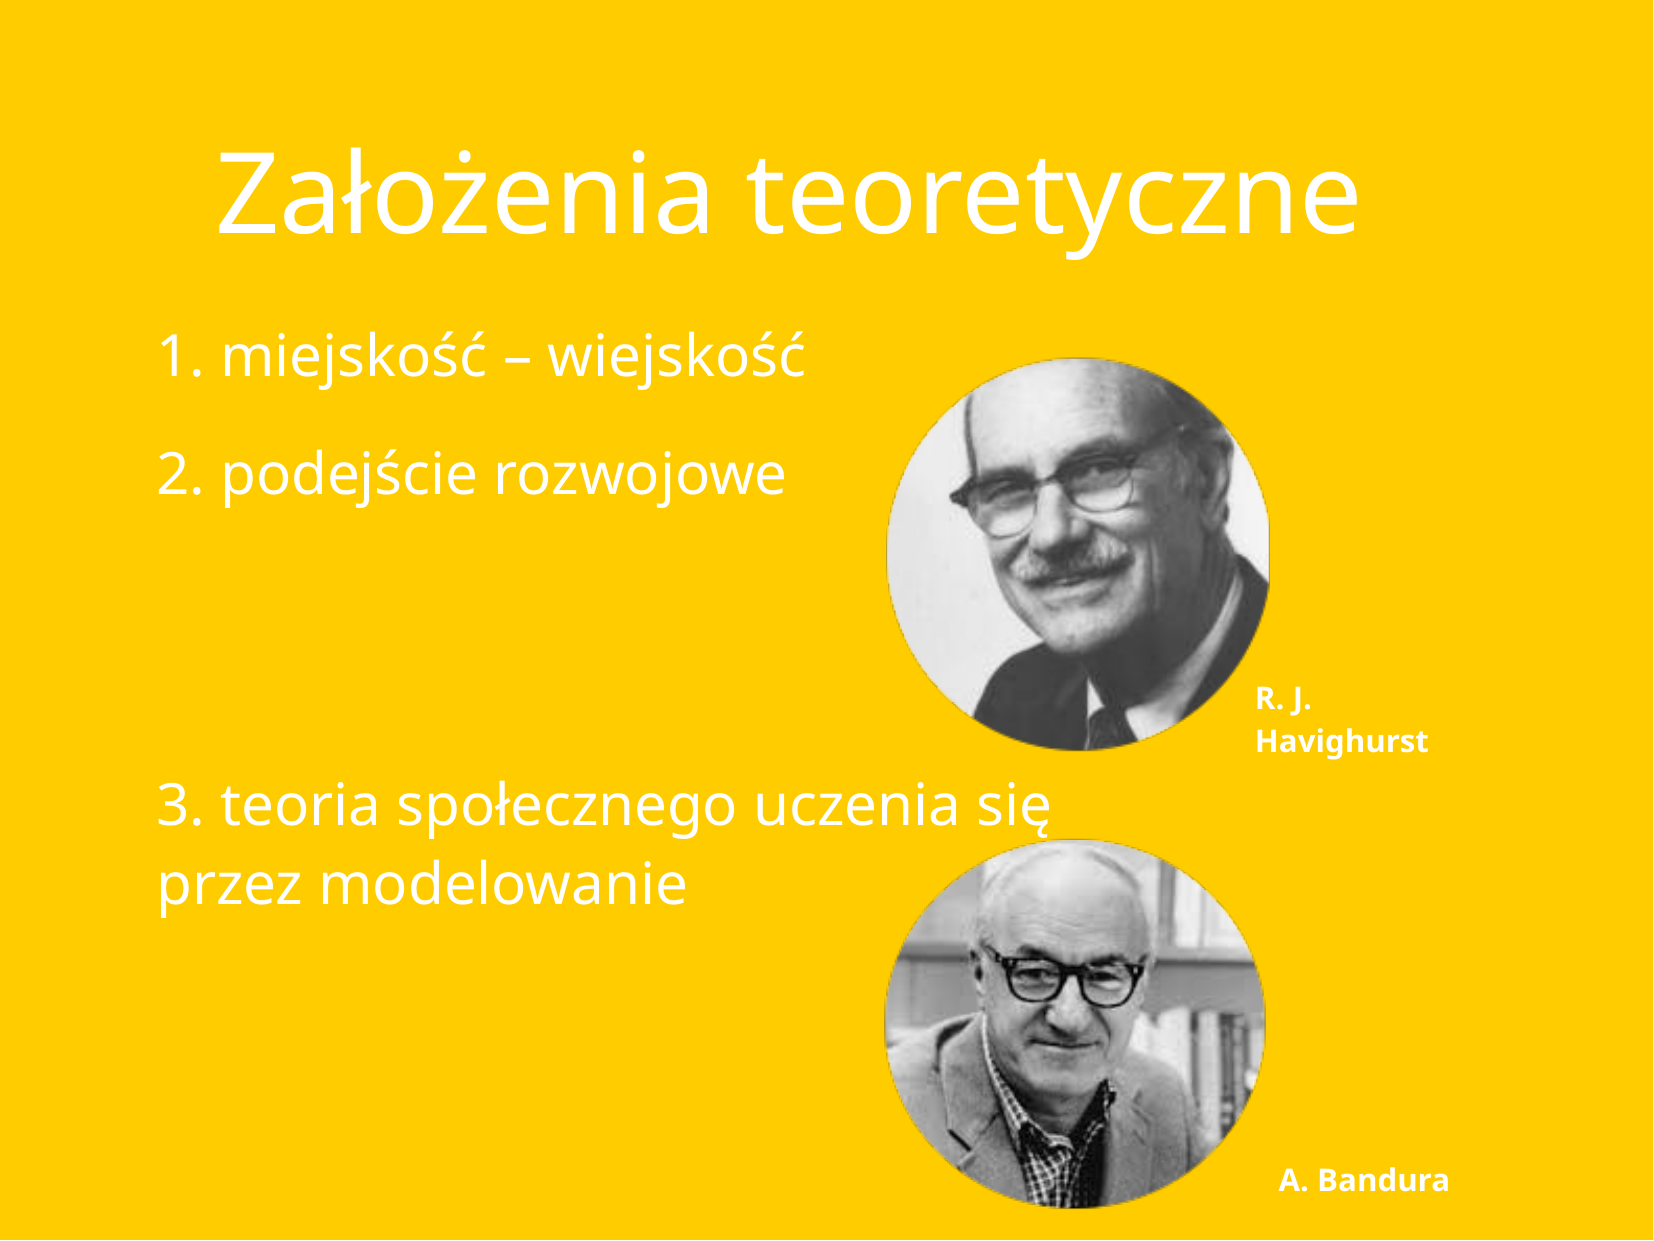

Założenia teoretyczne
1. miejskość – wiejskość
2. podejście rozwojowe
R. J. Havighurst
3. teoria społecznego uczenia się przez modelowanie
A. Bandura